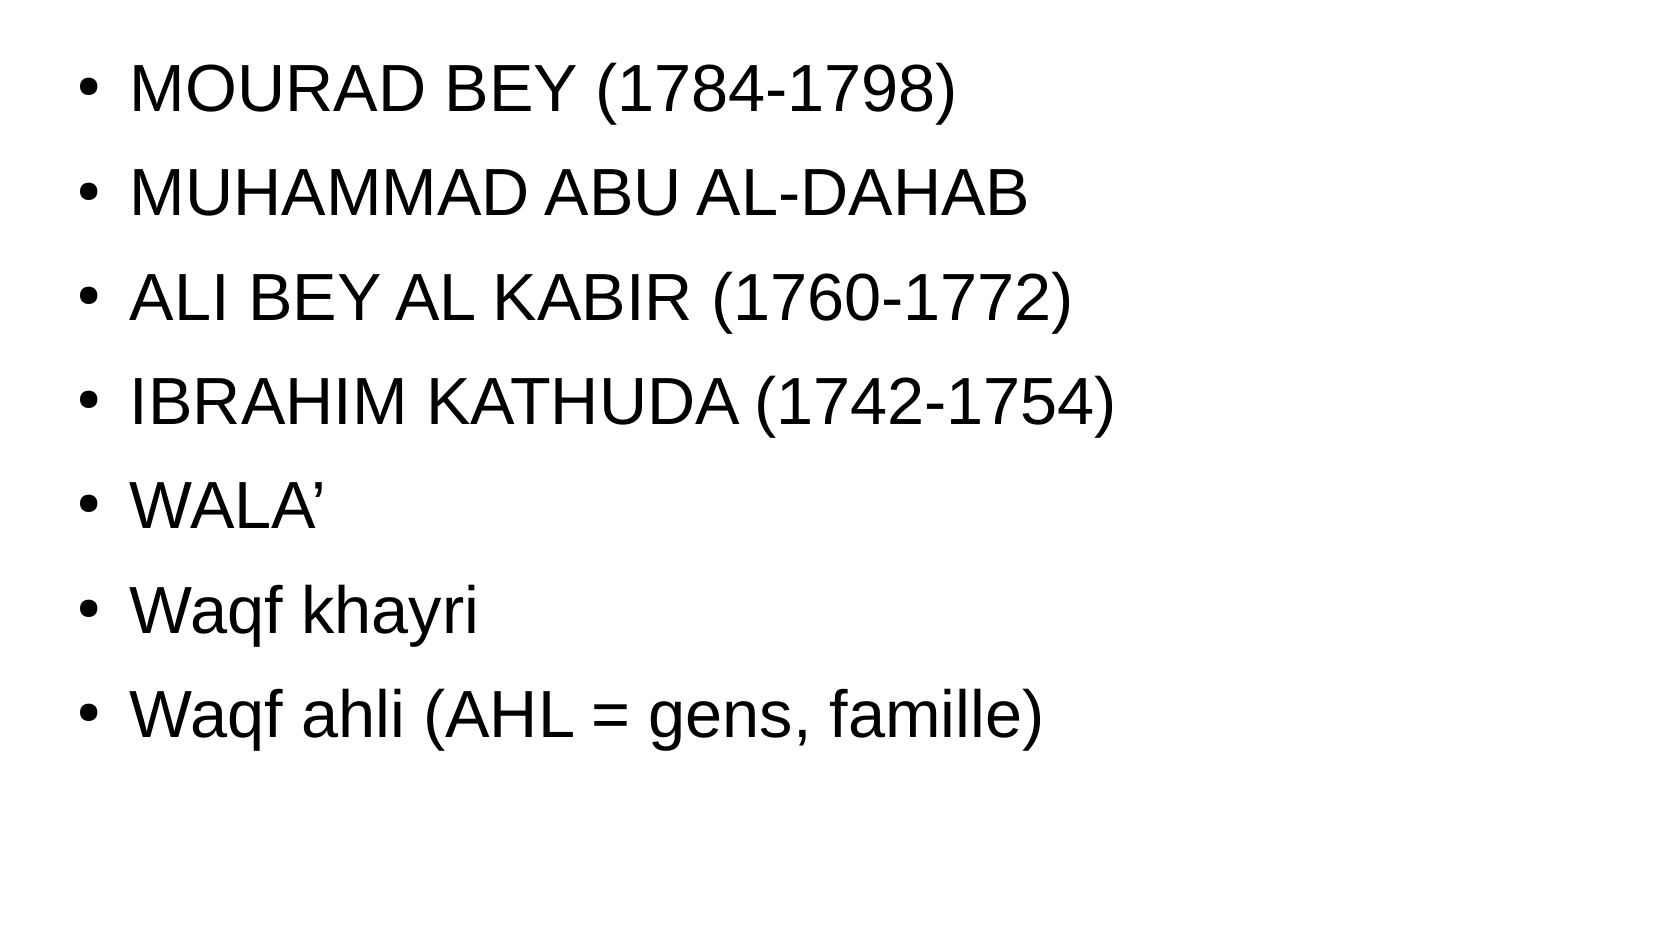

# MOURAD BEY (1784-1798)
MUHAMMAD ABU AL-DAHAB
ALI BEY AL KABIR (1760-1772)
IBRAHIM KATHUDA (1742-1754)
WALA’
Waqf khayri
Waqf ahli (AHL = gens, famille)